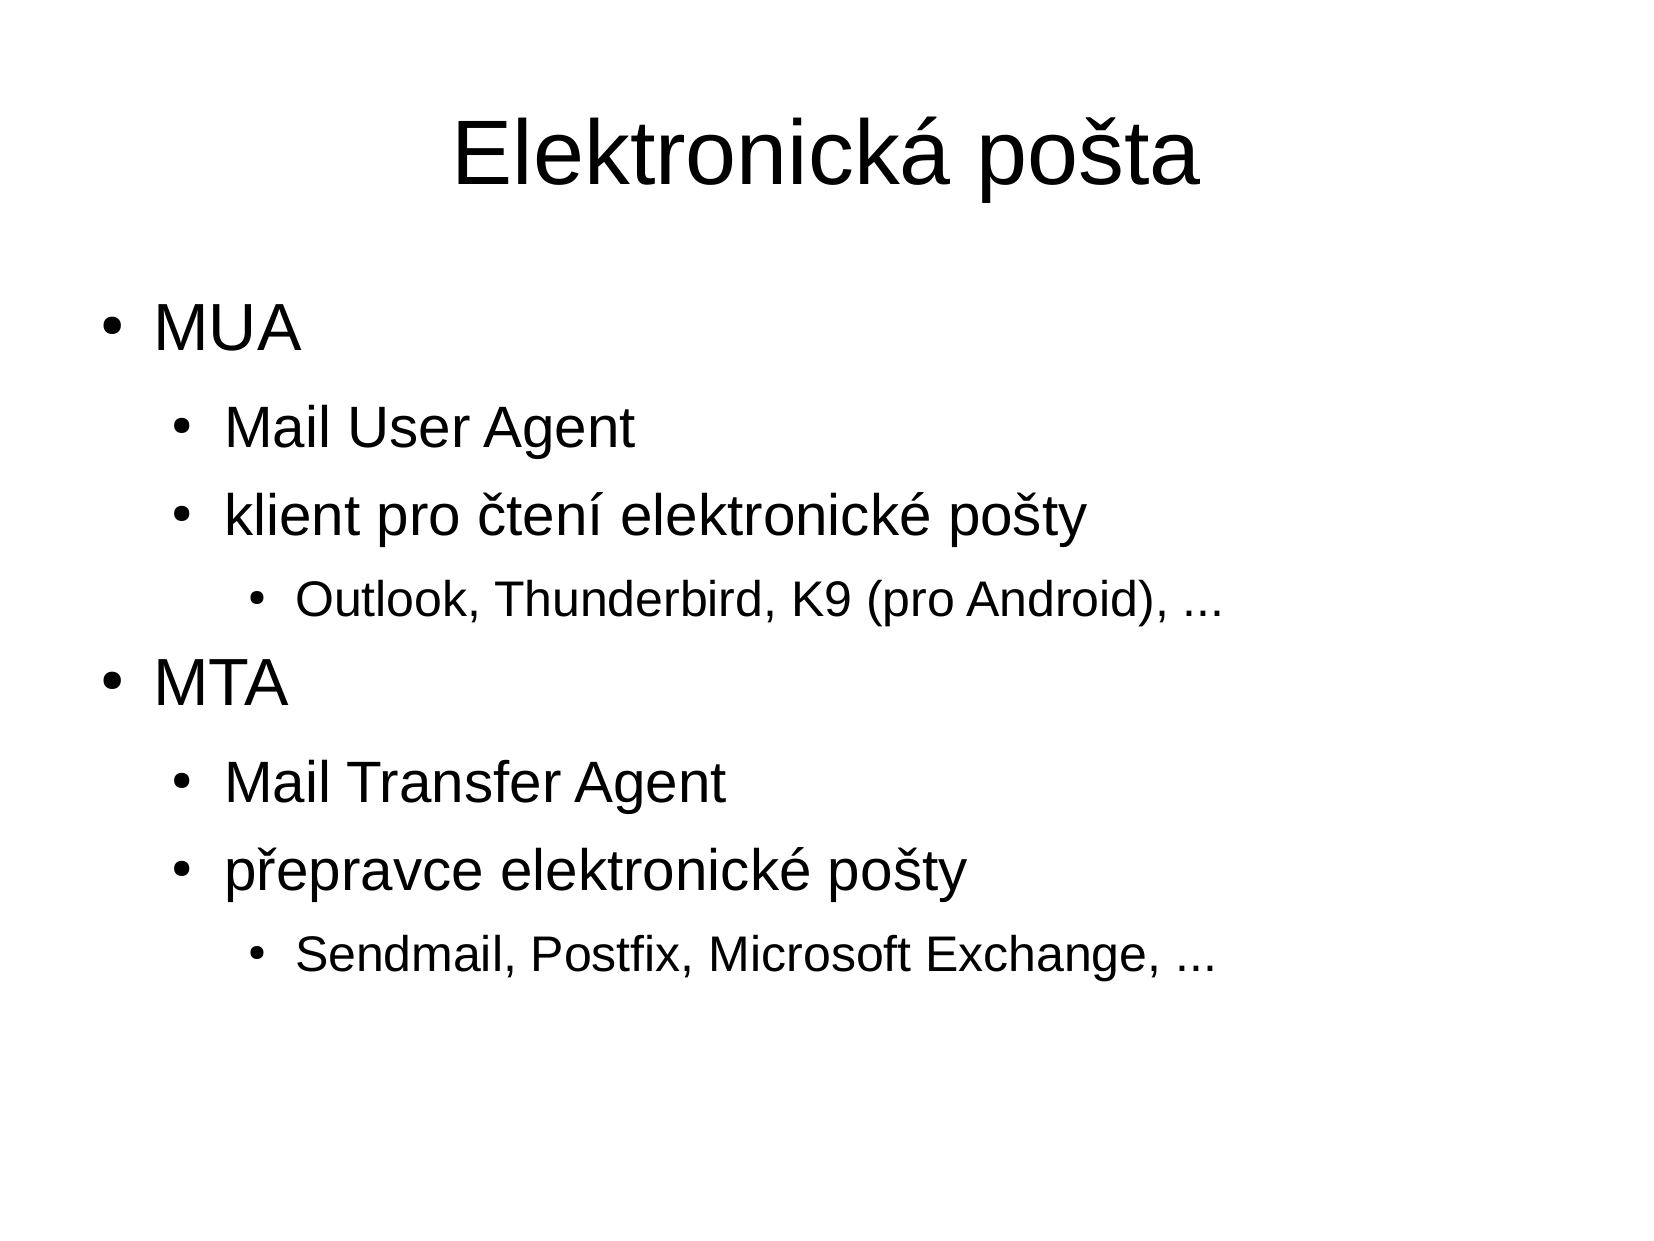

# Elektronická pošta
MUA
Mail User Agent
klient pro čtení elektronické pošty
Outlook, Thunderbird, K9 (pro Android), ...
MTA
Mail Transfer Agent
přepravce elektronické pošty
Sendmail, Postfix, Microsoft Exchange, ...